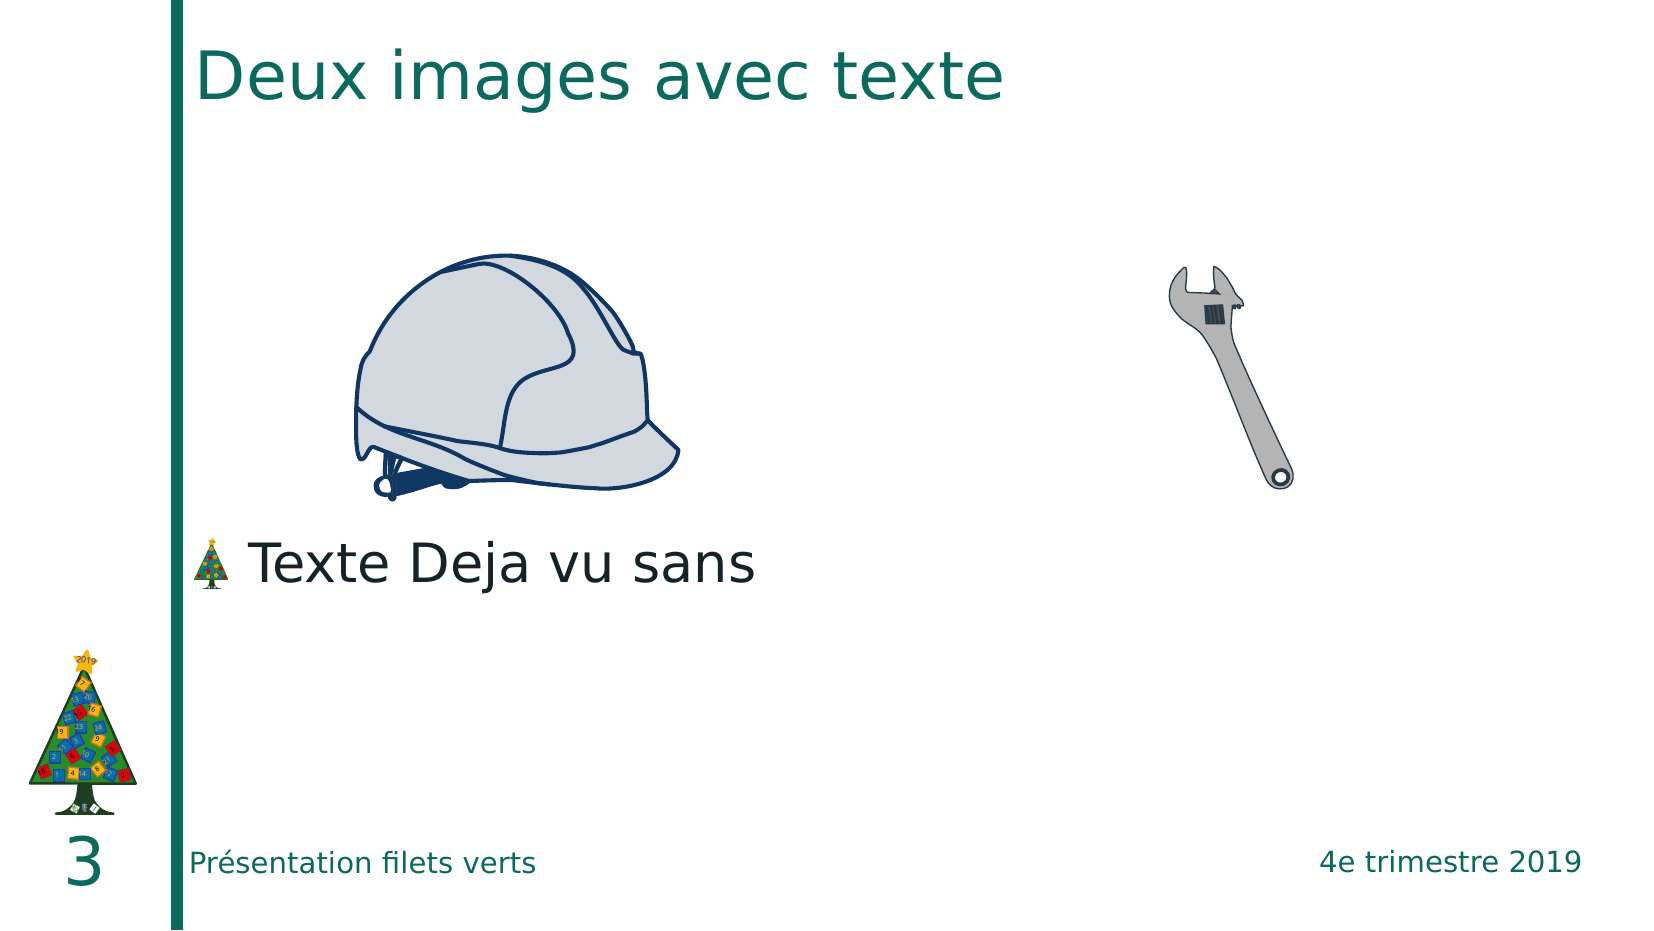

# Deux images avec texte
Texte Deja vu sans
3
Présentation filets verts
4e trimestre 2019